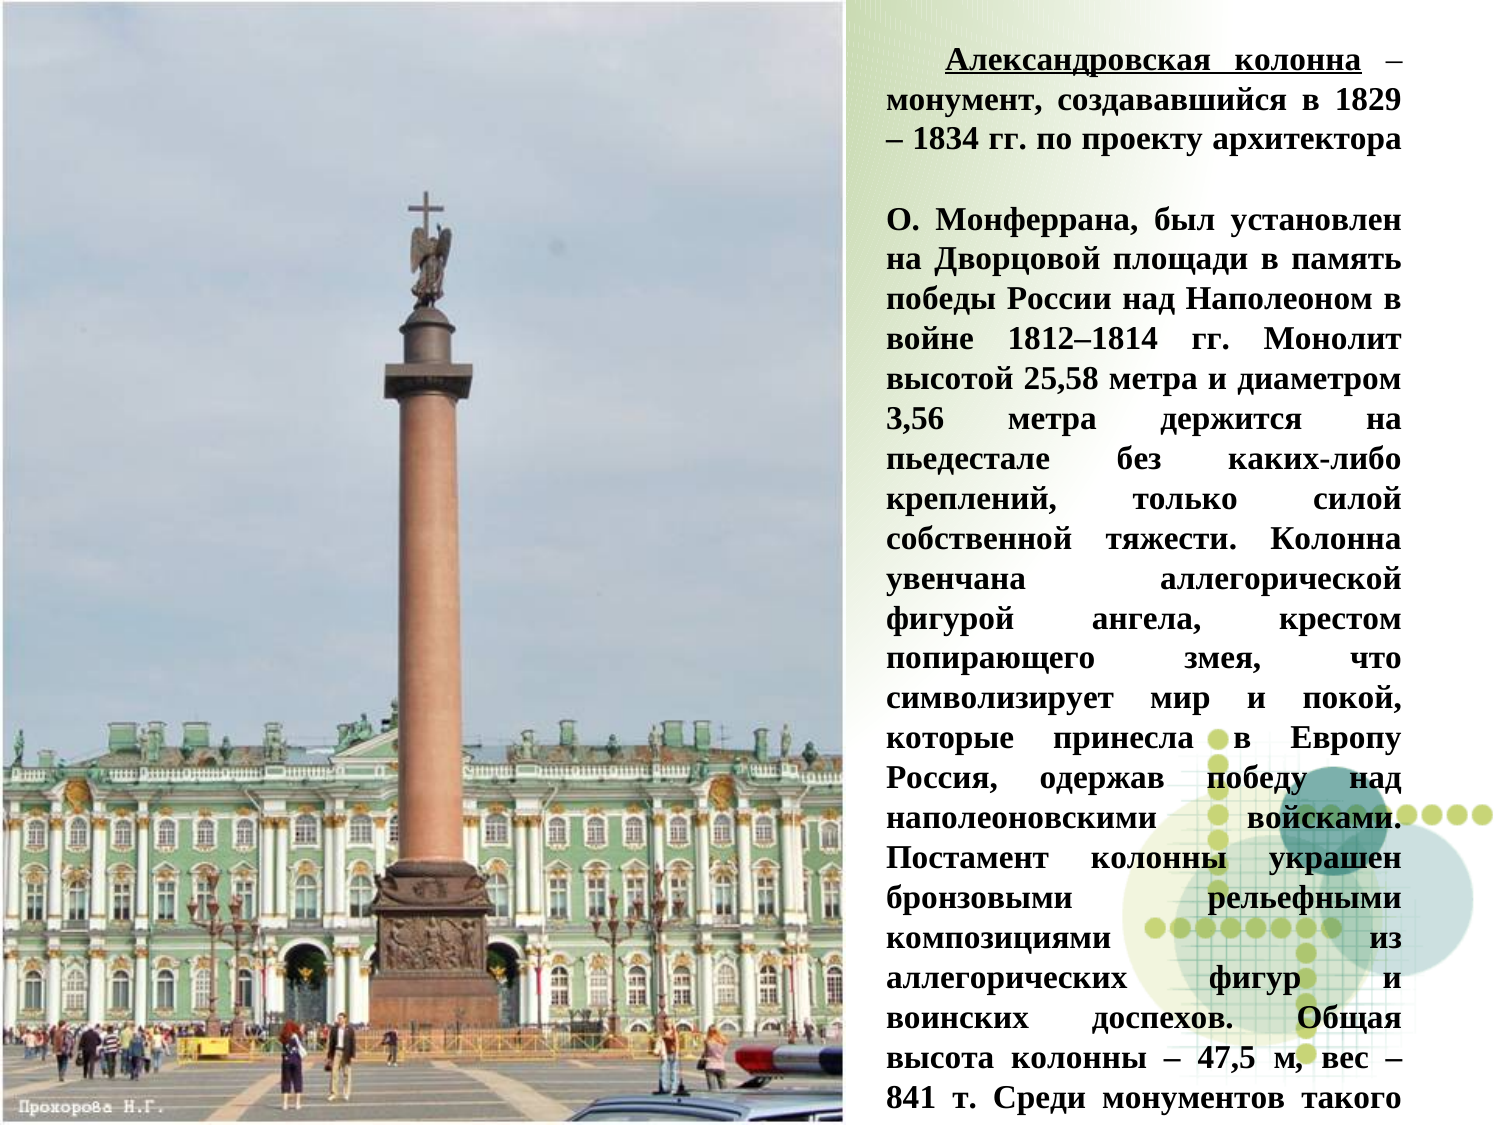

# Александровская колонна – монумент, создававшийся в 1829 – 1834 гг. по проекту архитектора О. Монферрана, был установлен на Дворцовой площади в память победы России над Наполеоном в войне 1812–1814 гг. Монолит высотой 25,58 метра и диаметром 3,56 метра держится на пьедестале без каких-либо креплений, только силой собственной тяжести. Колонна увенчана аллегорической фигурой ангела, крестом попирающего змея, что символизирует мир и покой, которые принесла в Европу Россия, одержав победу над наполеоновскими войсками. Постамент колонны украшен бронзовыми рельефными композициями из аллегорических фигур и воинских доспехов. Общая высота колонны – 47,5 м, вес – 841 т. Среди монументов такого типа она – крупнейшая в мире.